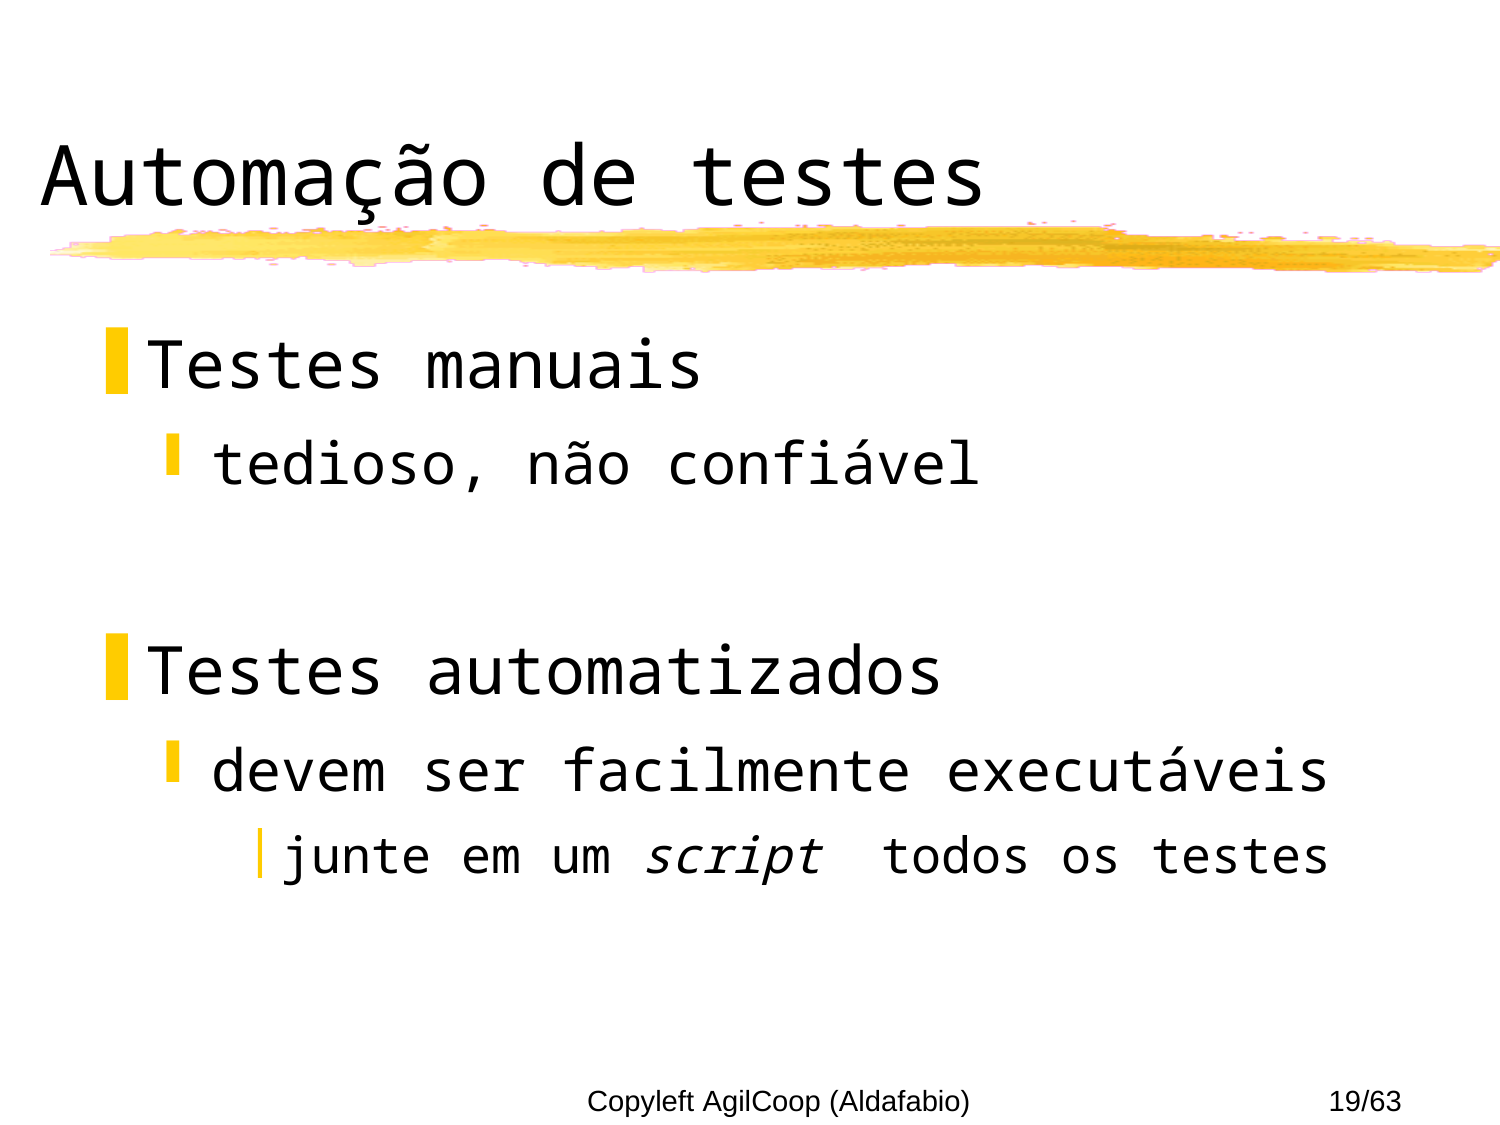

# Automação de testes
Testes manuais
tedioso, não confiável
Testes automatizados
devem ser facilmente executáveis
junte em um script todos os testes
19